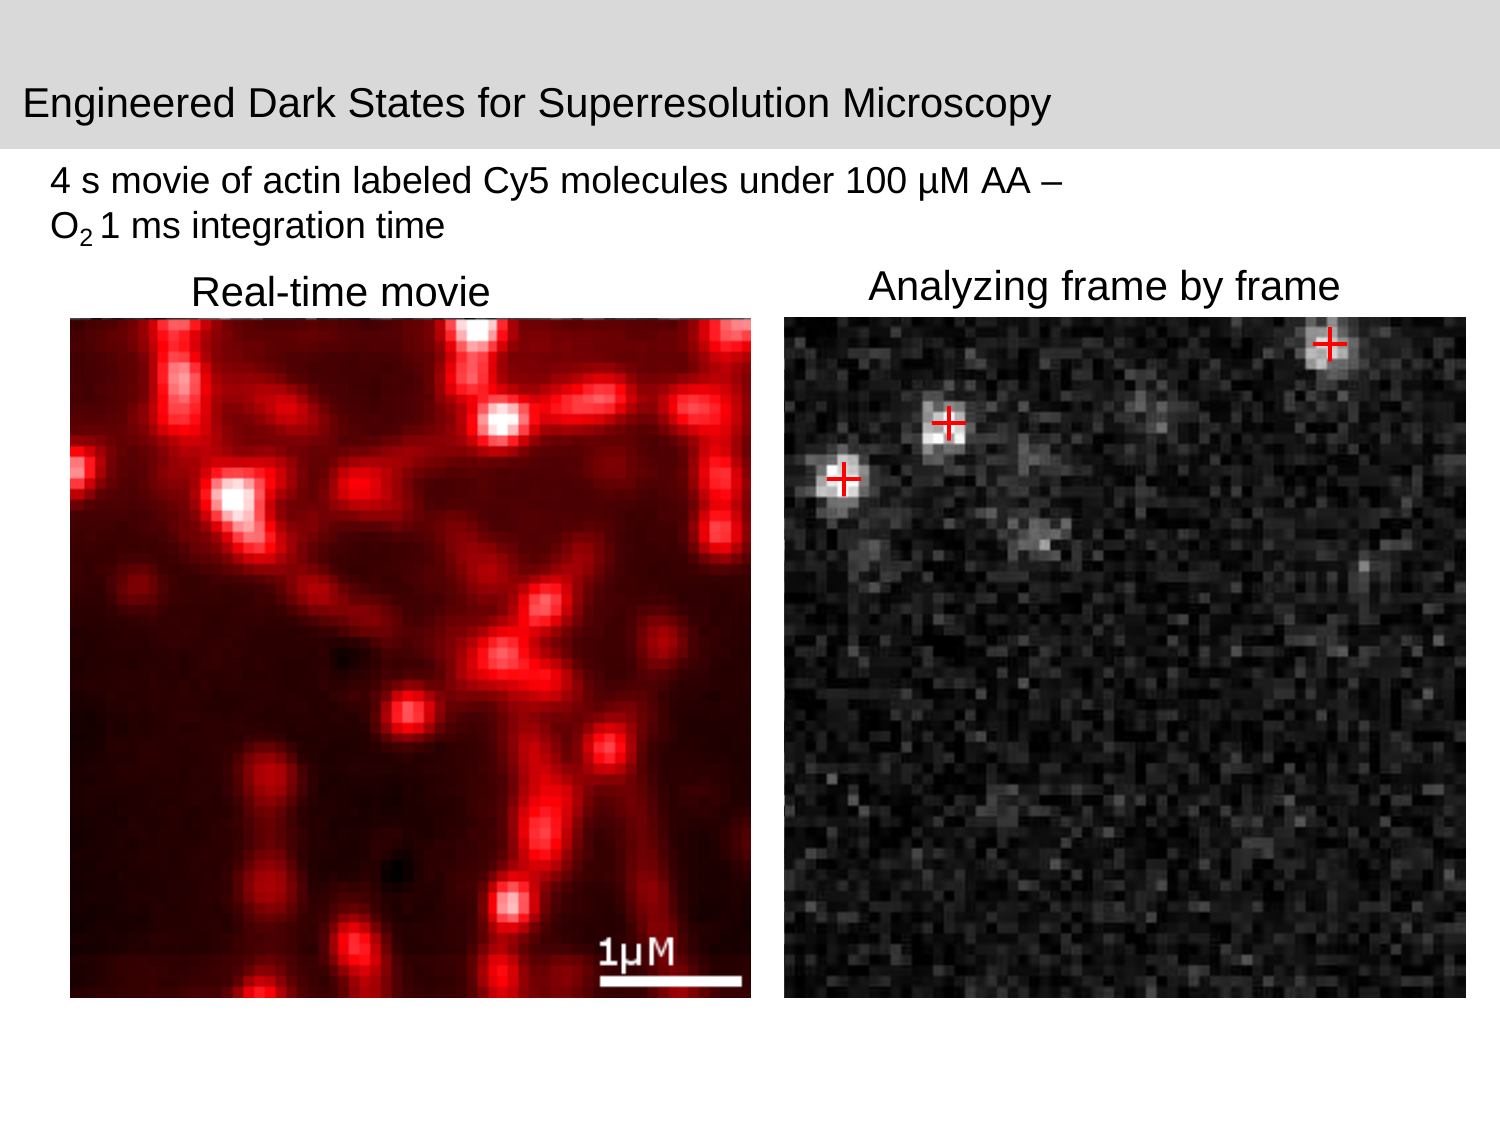

# Engineered Dark States for Superresolution Microscopy
4 s movie of actin labeled Cy5 molecules under 100 µM AA –O2 1 ms integration time
Analyzing frame by frame
Real-time movie